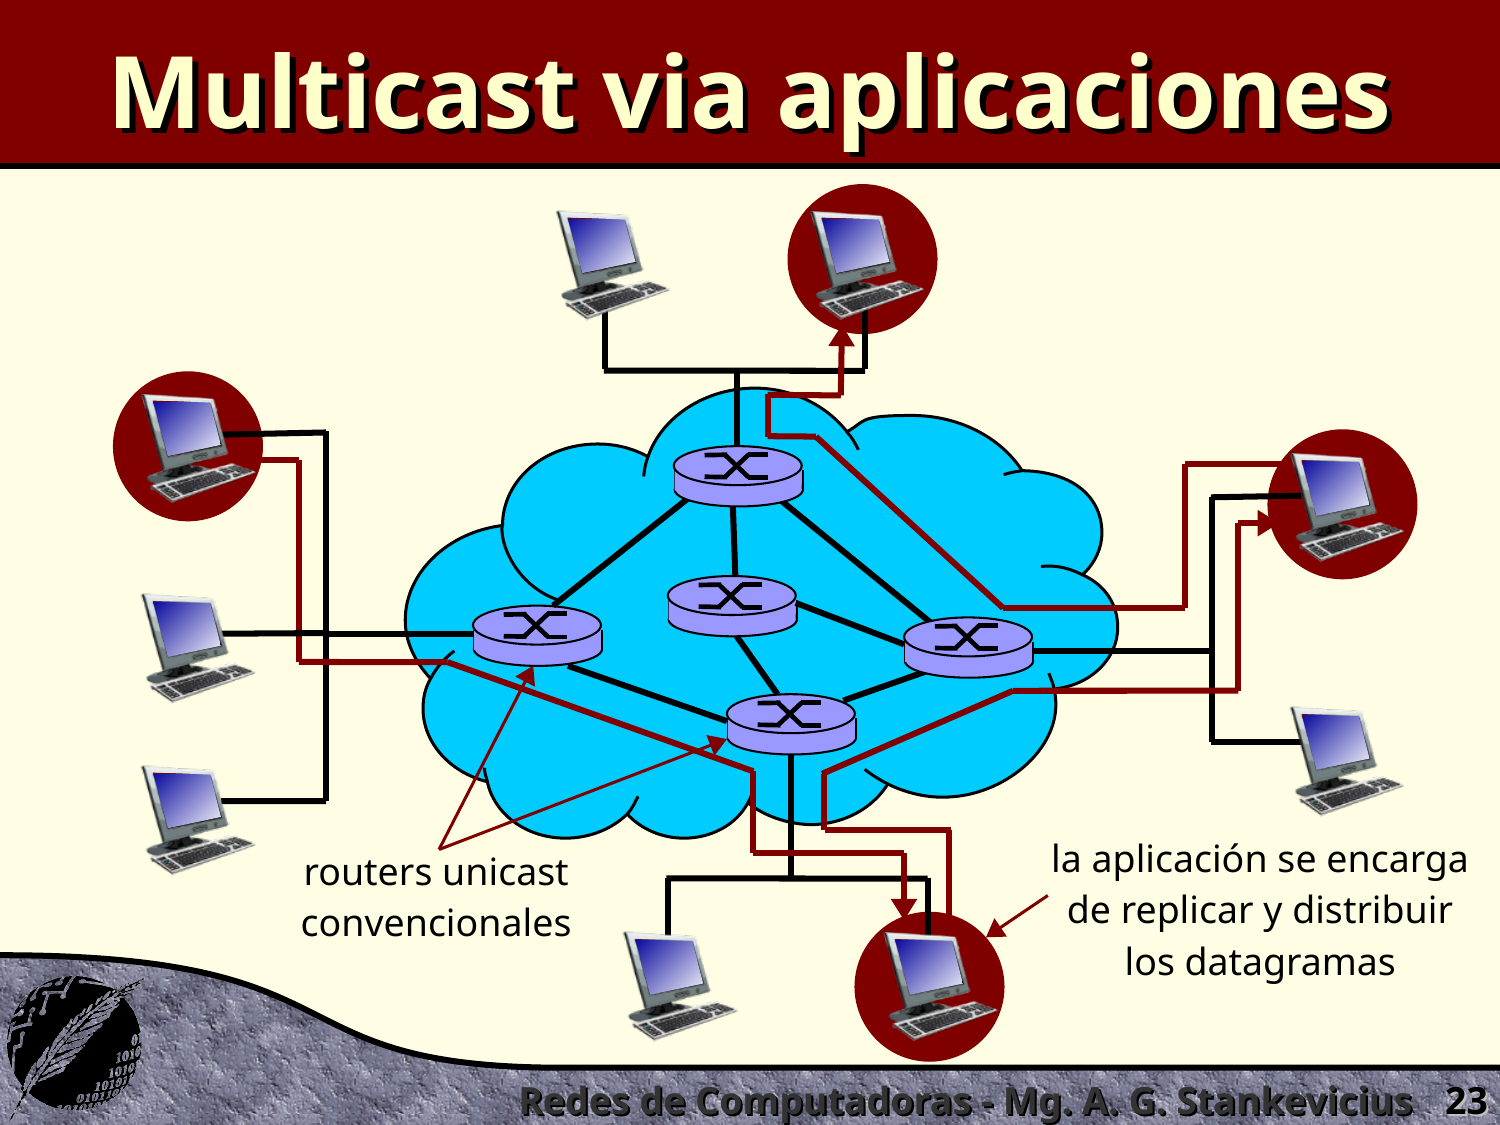

# Multicast via aplicaciones
la aplicación se encarga
de replicar y distribuir
los datagramas
routers unicast
convencionales
23